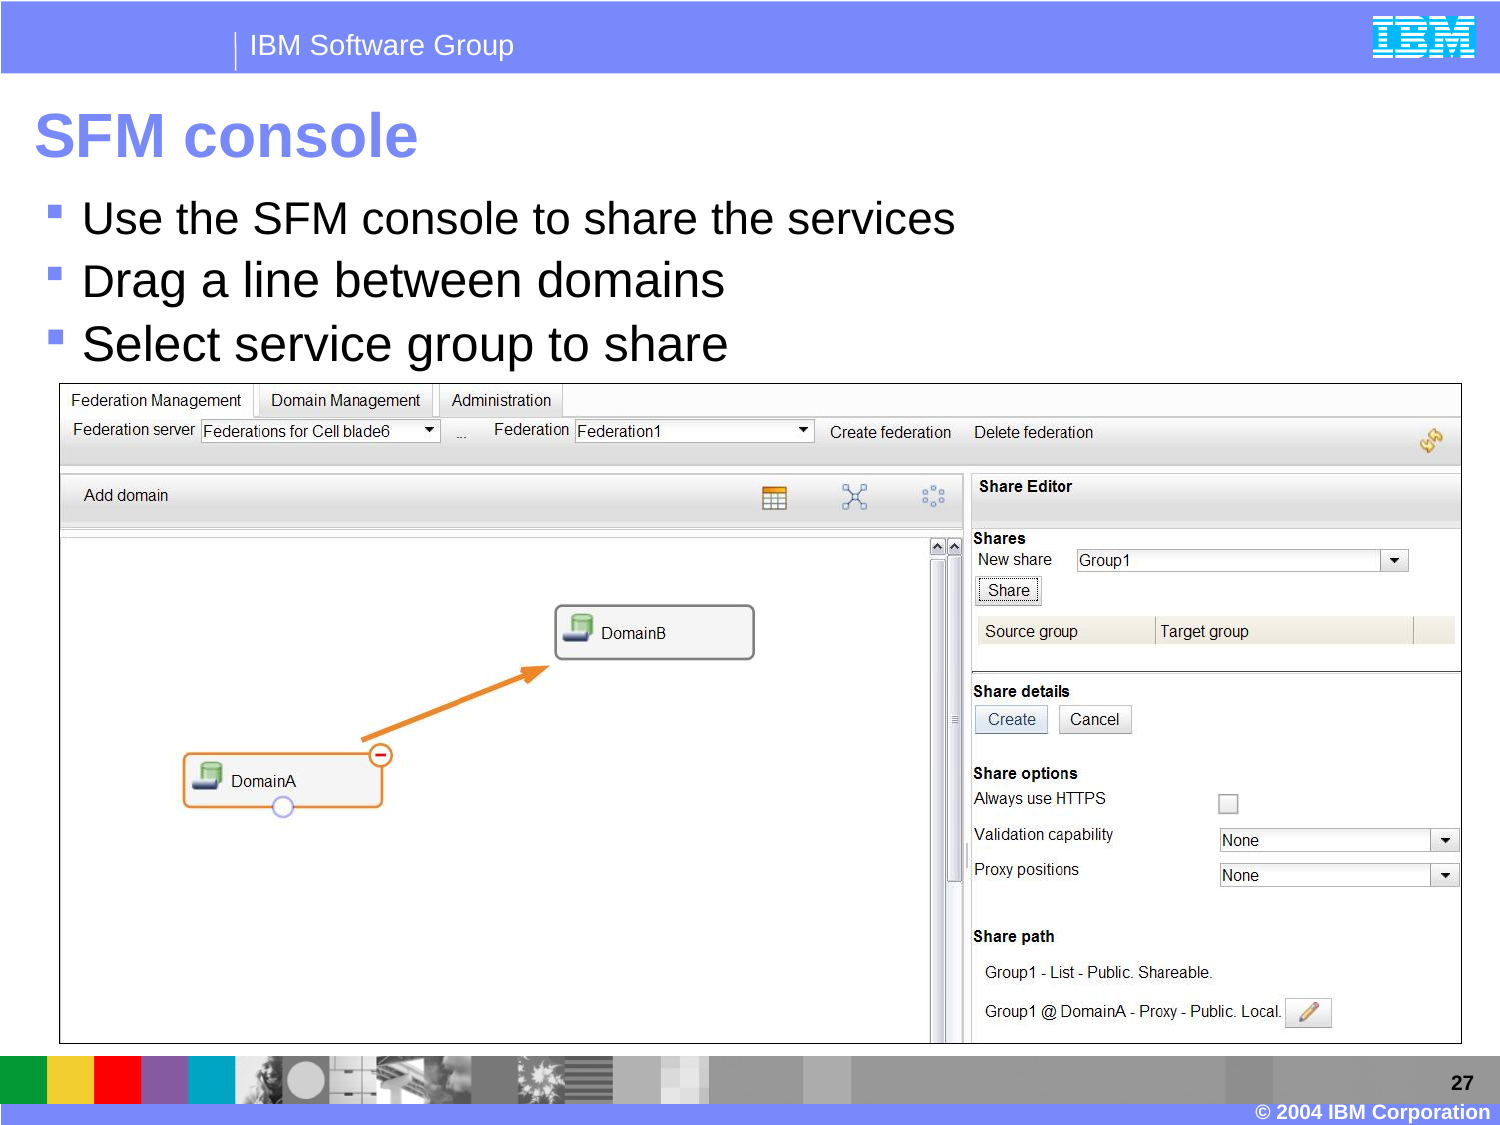

# SFM console
Use the SFM console to share the services
Drag a line between domains
Select service group to share
27